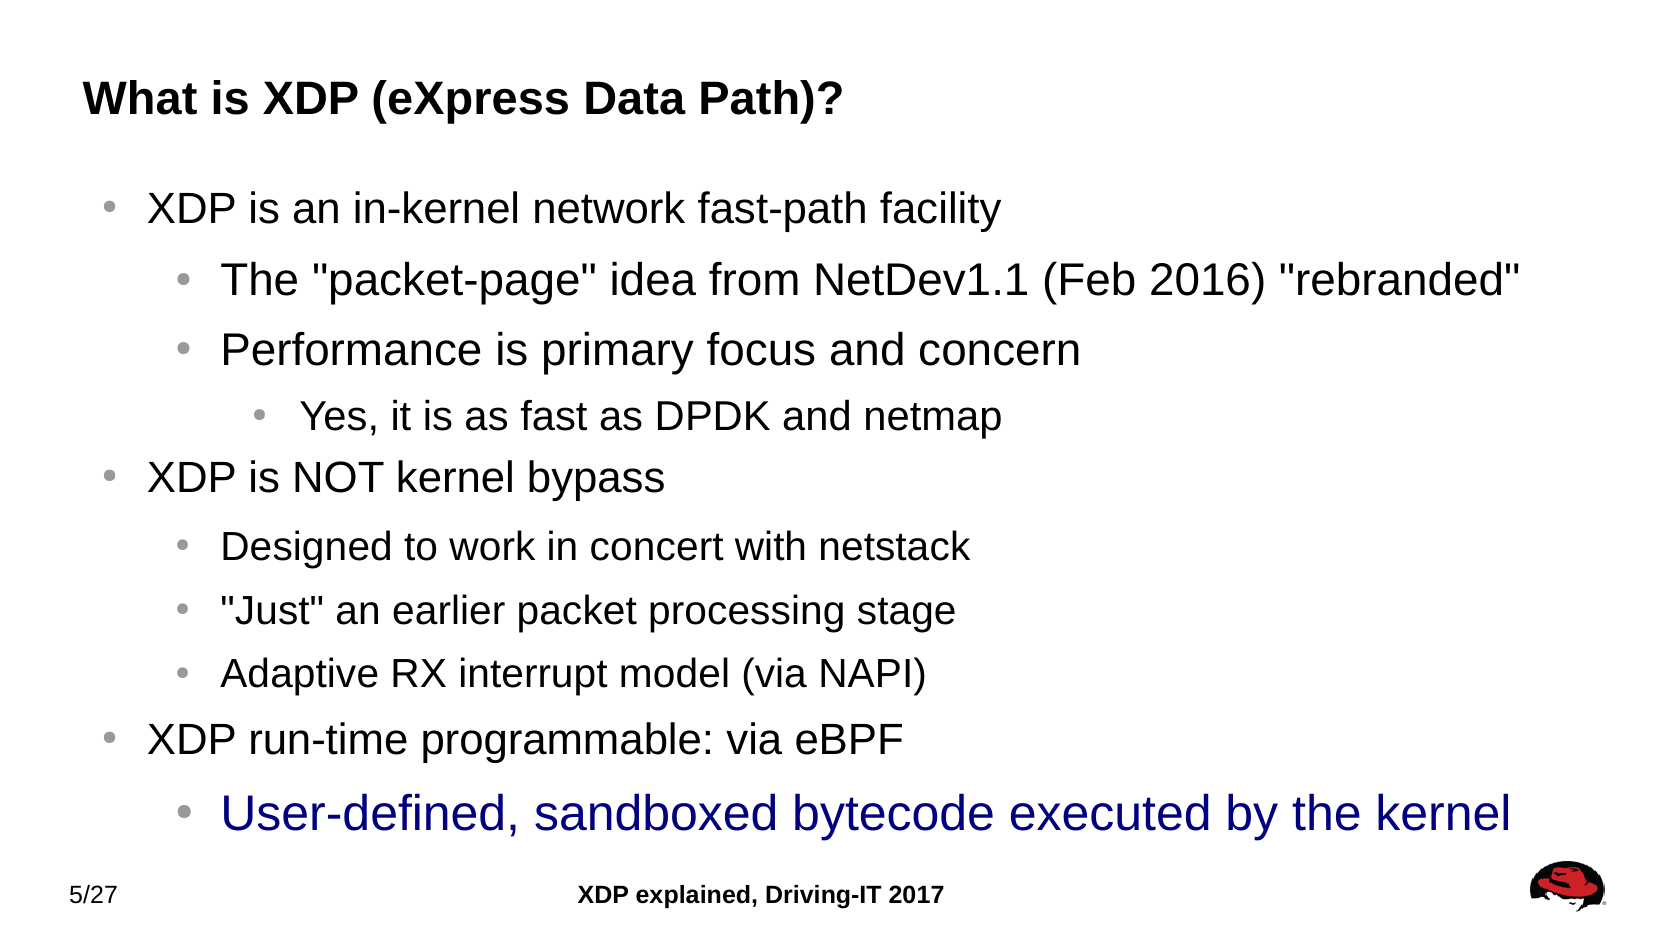

# What is XDP (eXpress Data Path)?
XDP is an in-kernel network fast-path facility
The "packet-page" idea from NetDev1.1 (Feb 2016) "rebranded"
Performance is primary focus and concern
Yes, it is as fast as DPDK and netmap
XDP is NOT kernel bypass
Designed to work in concert with netstack
"Just" an earlier packet processing stage
Adaptive RX interrupt model (via NAPI)
XDP run-time programmable: via eBPF
User-defined, sandboxed bytecode executed by the kernel